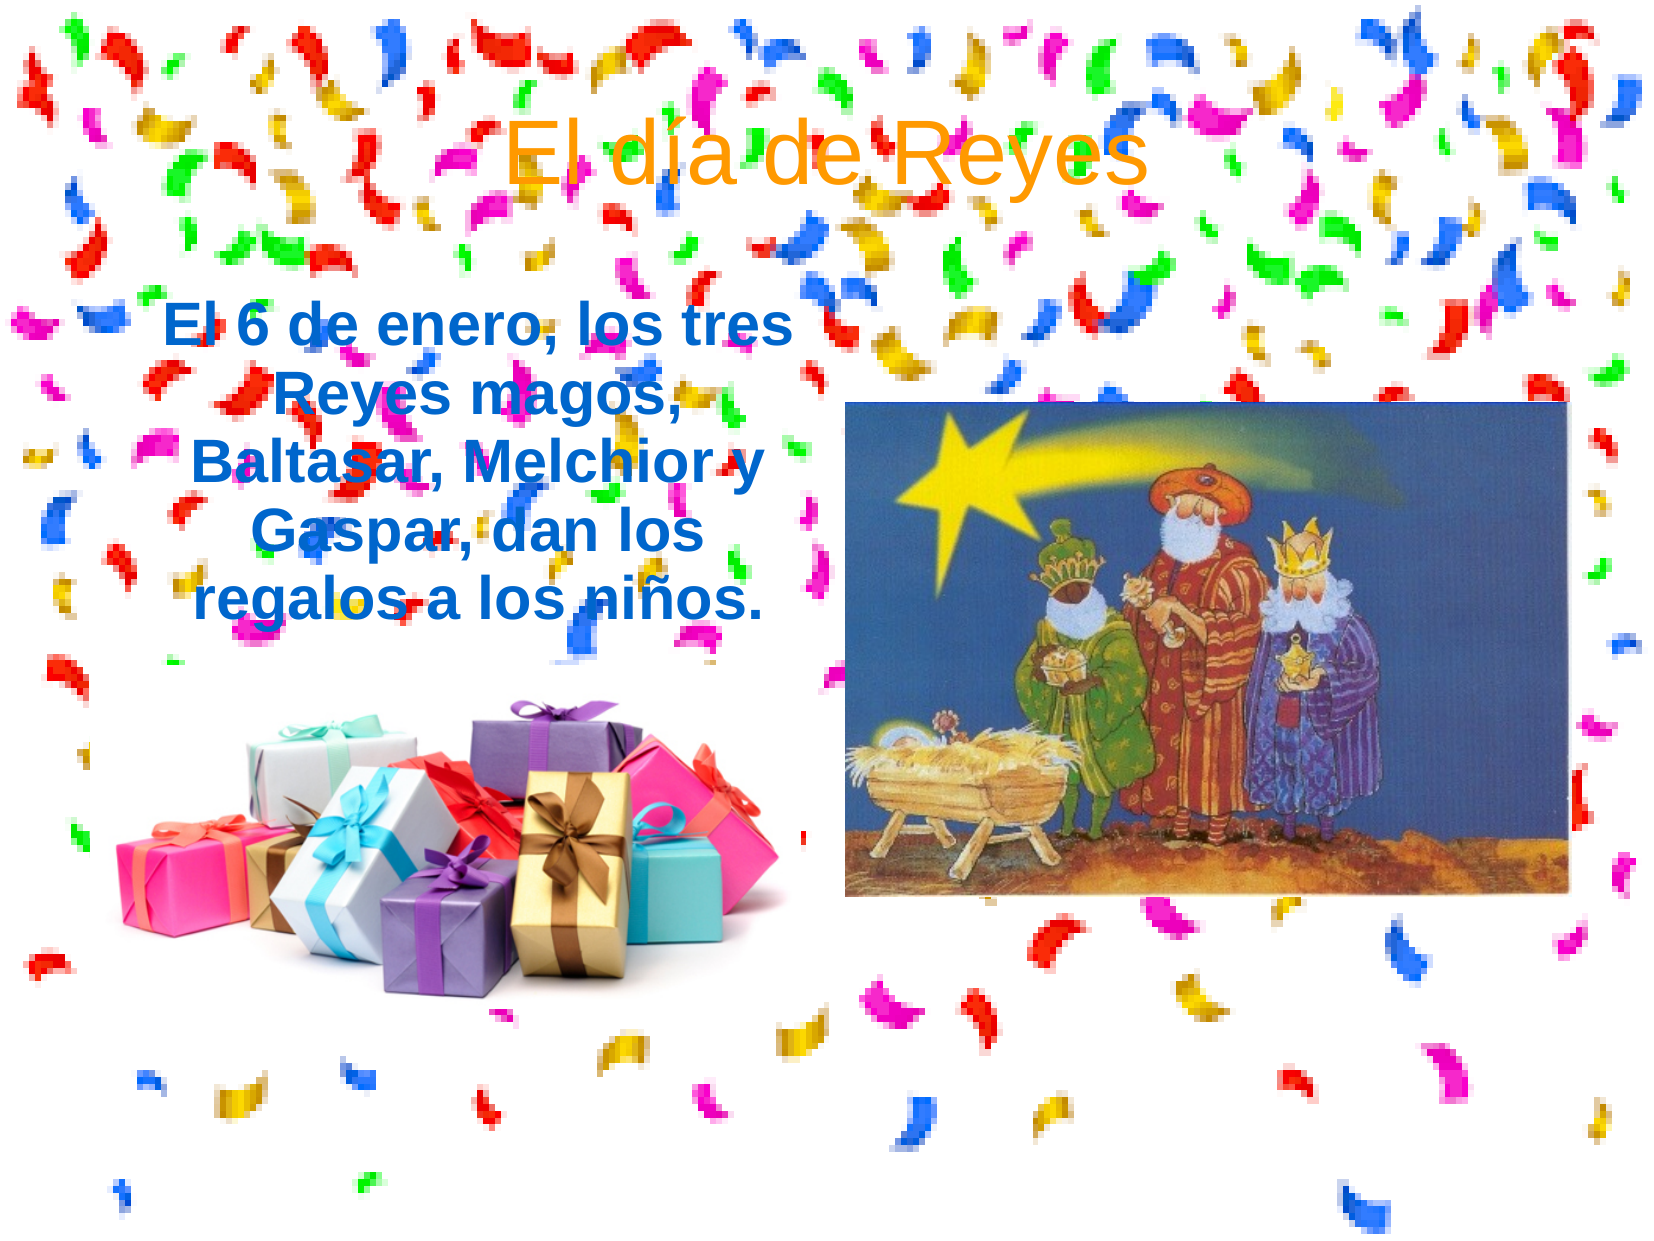

# El día de Reyes
El 6 de enero, los tres Reyes magos, Baltasar, Melchior y Gaspar, dan los regalos a los niños.